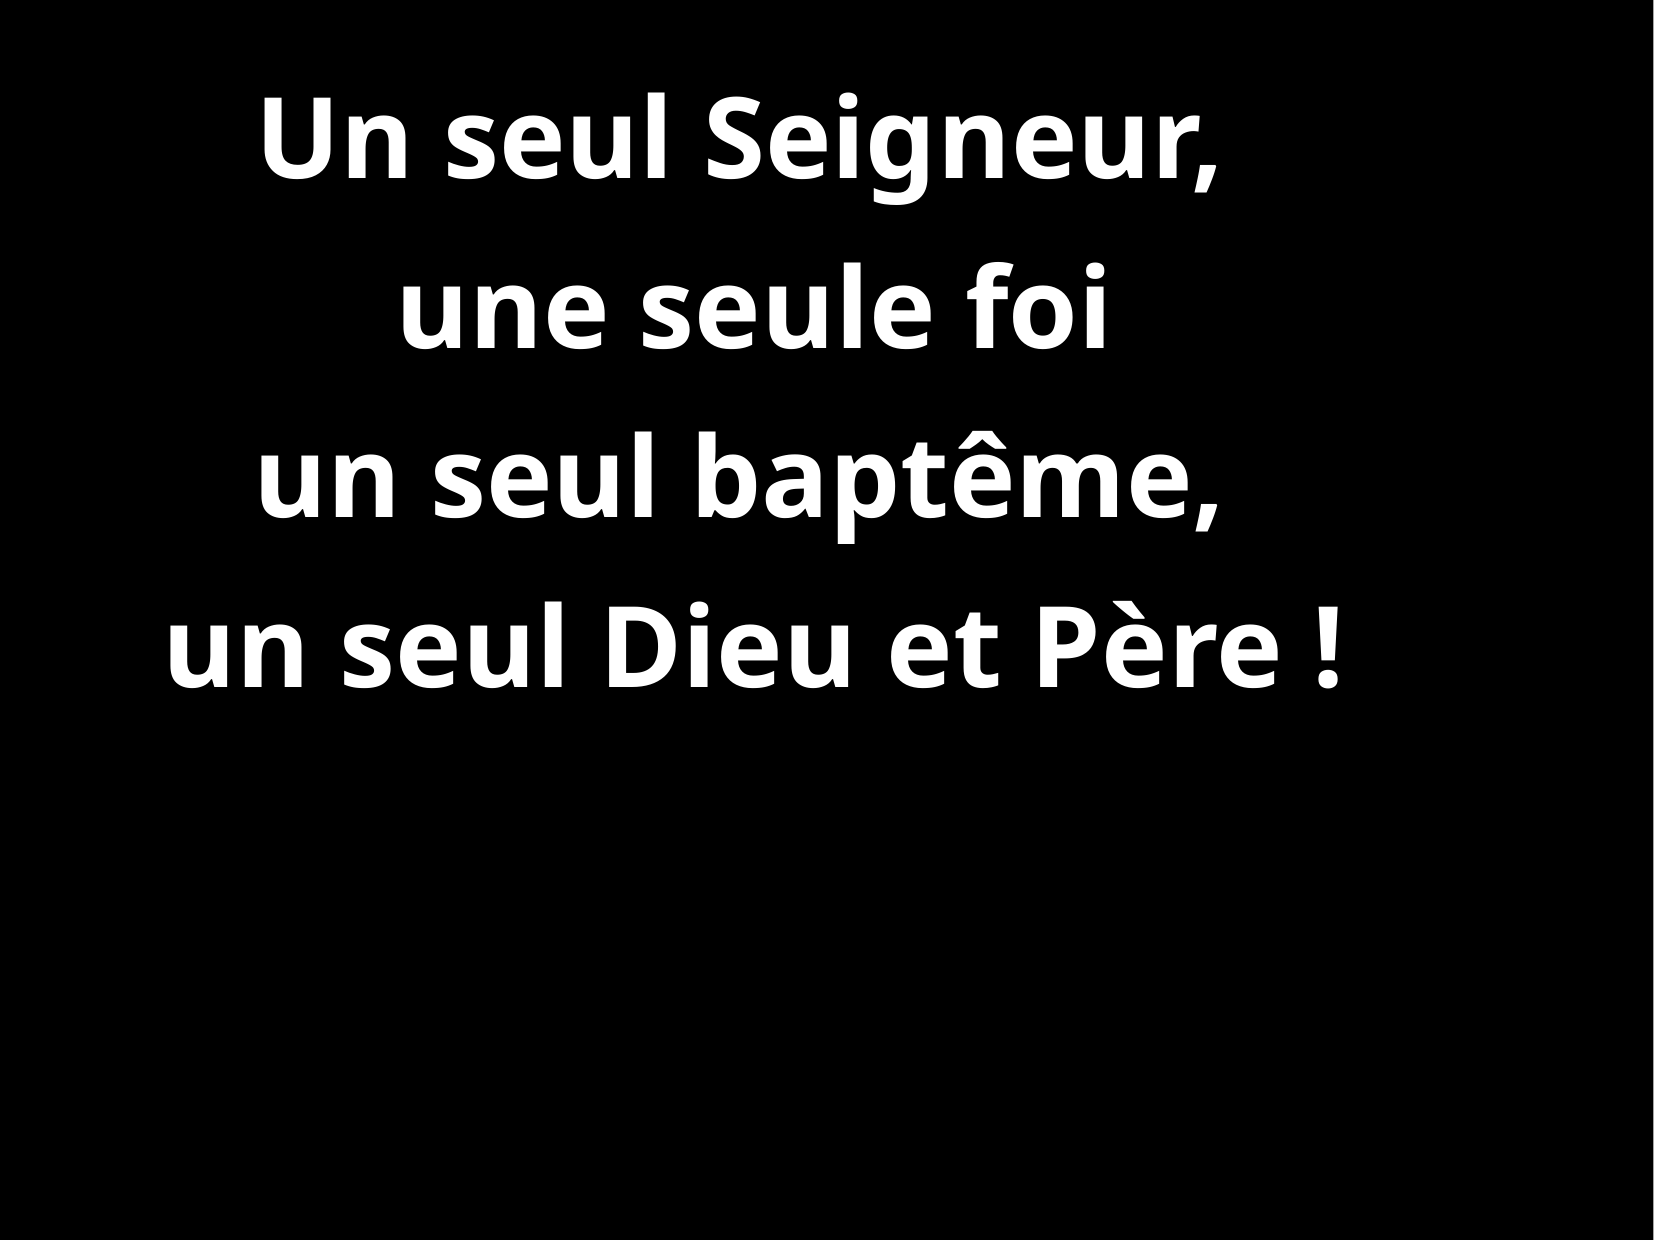

Un seul Seigneur,
une seule foi
un seul baptême,
un seul Dieu et Père !